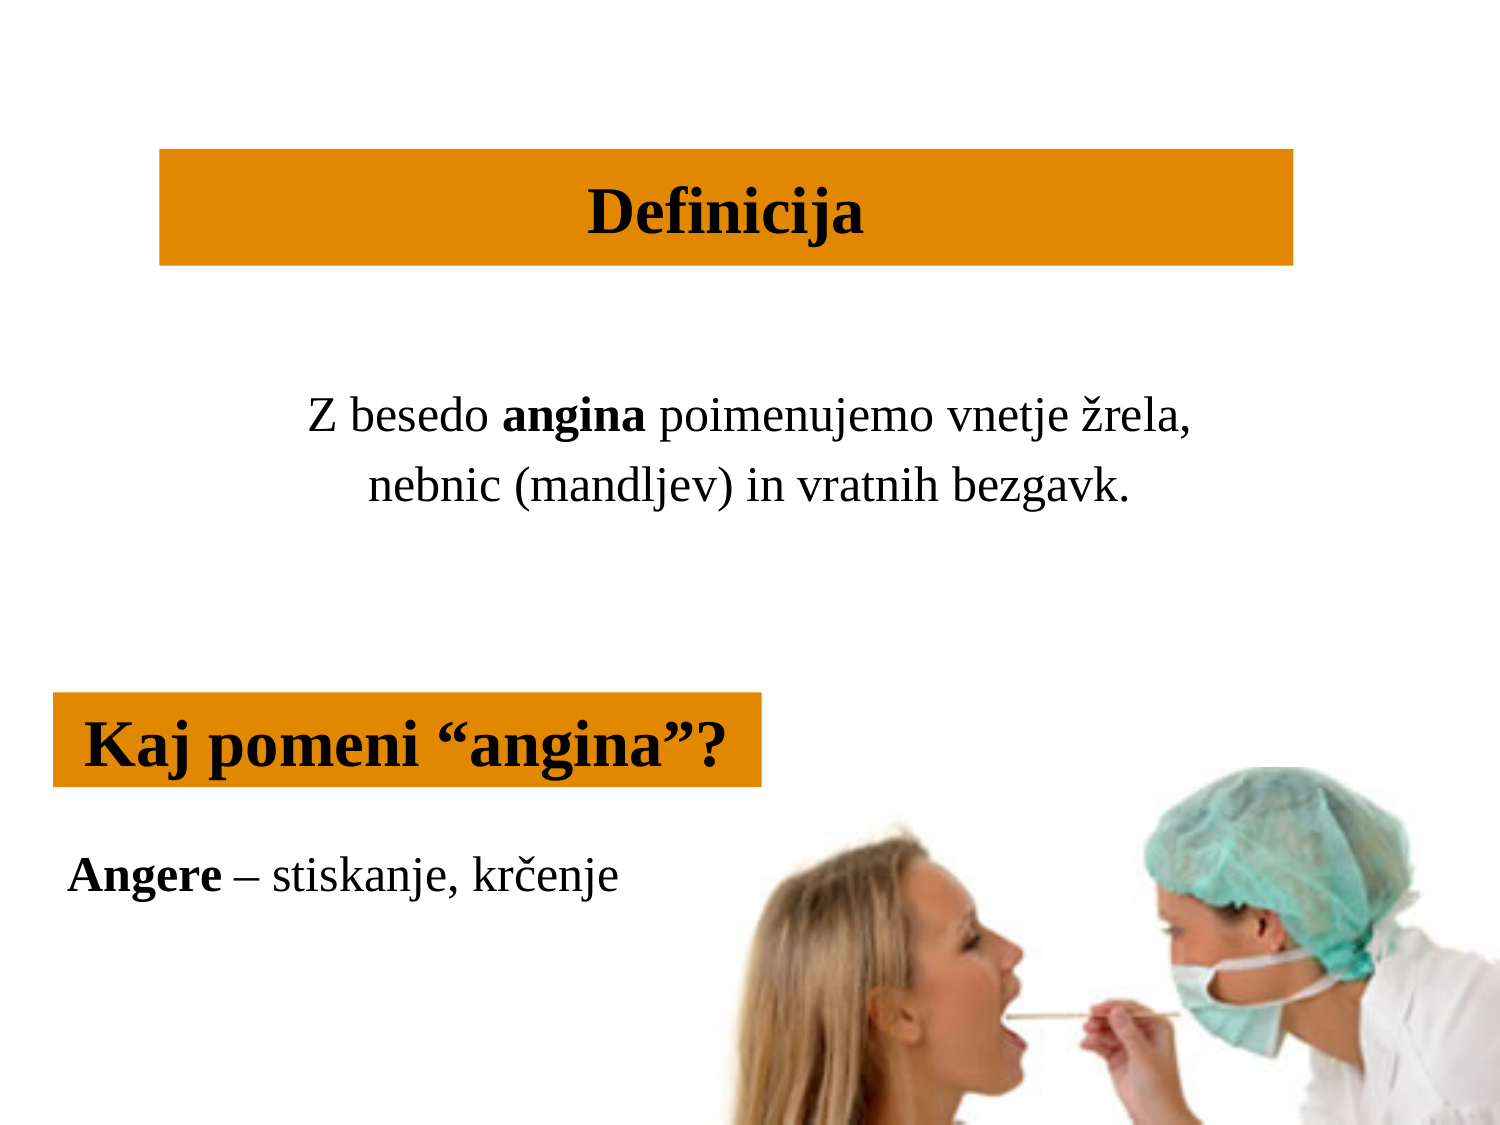

# Definicija
Z besedo angina poimenujemo vnetje žrela,
nebnic (mandljev) in vratnih bezgavk.
Kaj pomeni “angina”?
Angere – stiskanje, krčenje